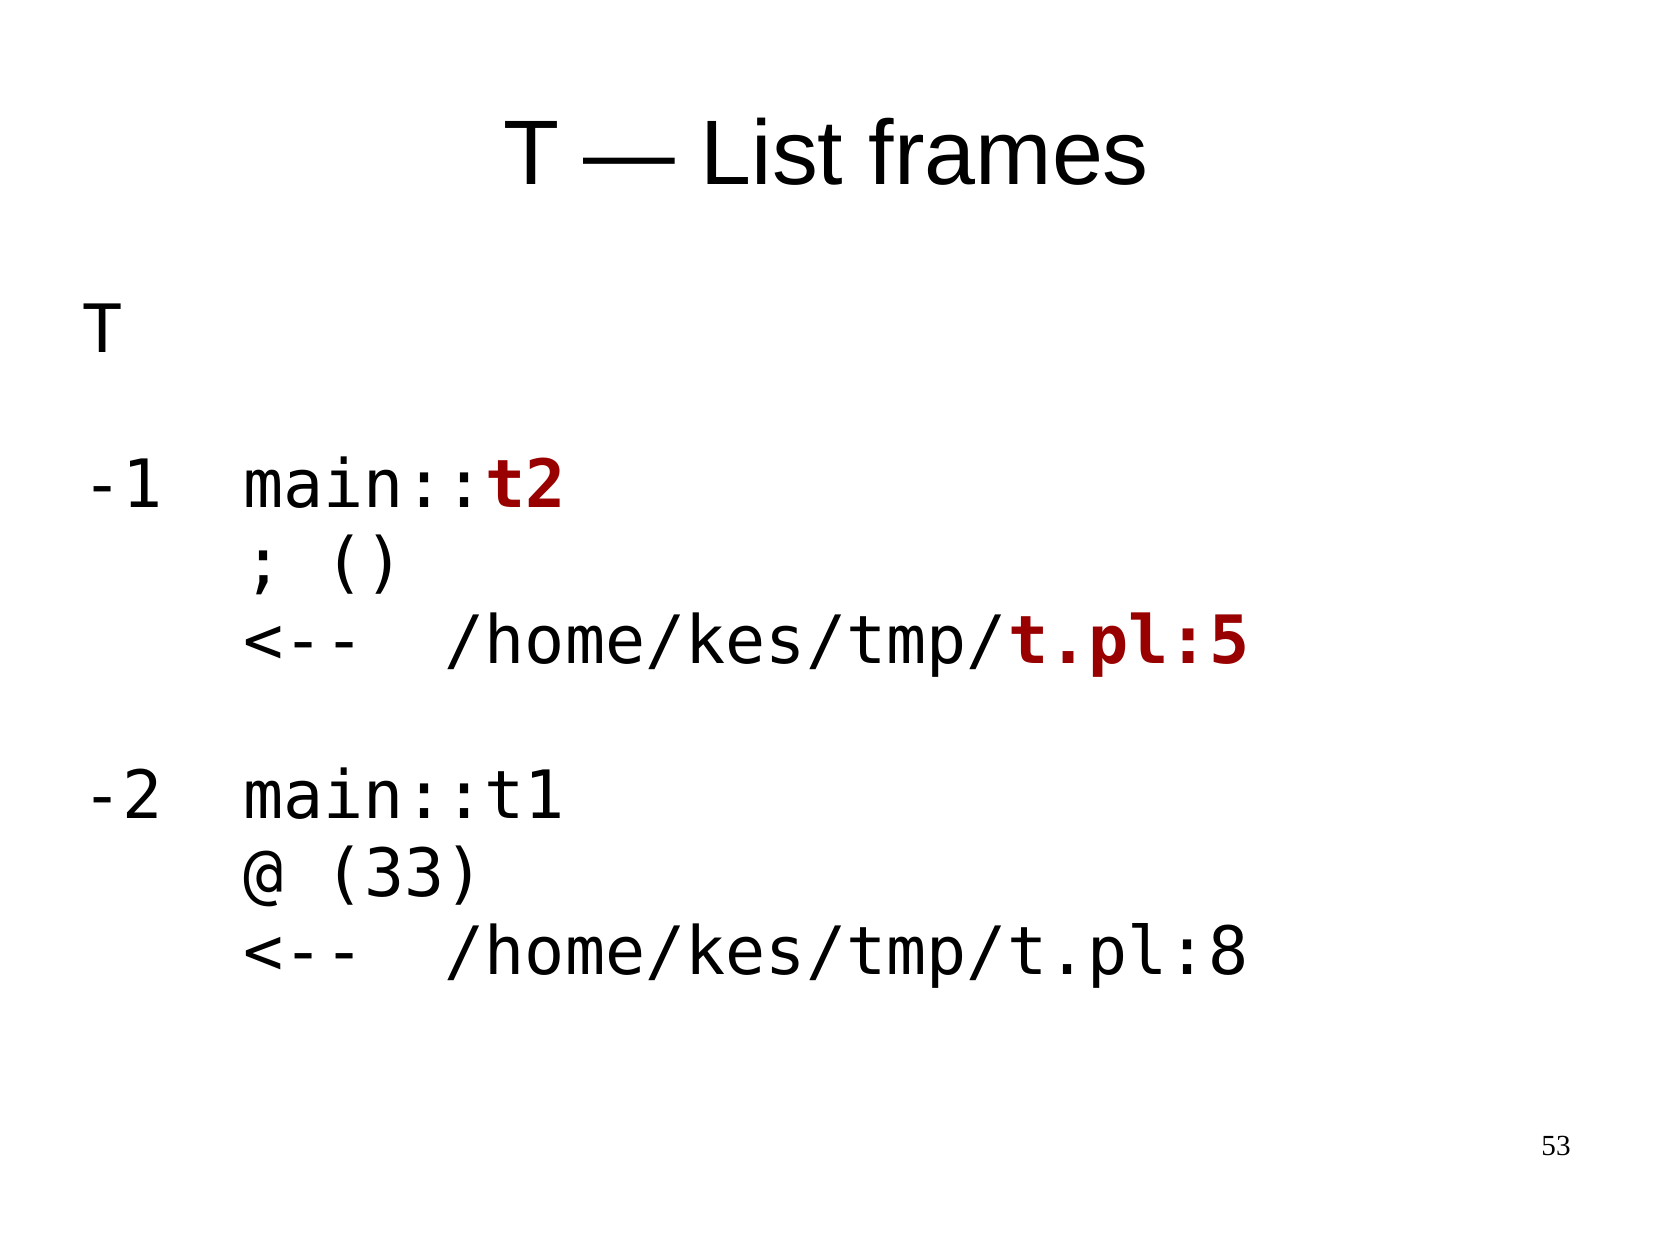

# T — List frames
T
-1 main::t2
 ; ()
 <-- /home/kes/tmp/t.pl:5
-2 main::t1
 @ (33)
 <-- /home/kes/tmp/t.pl:8
53